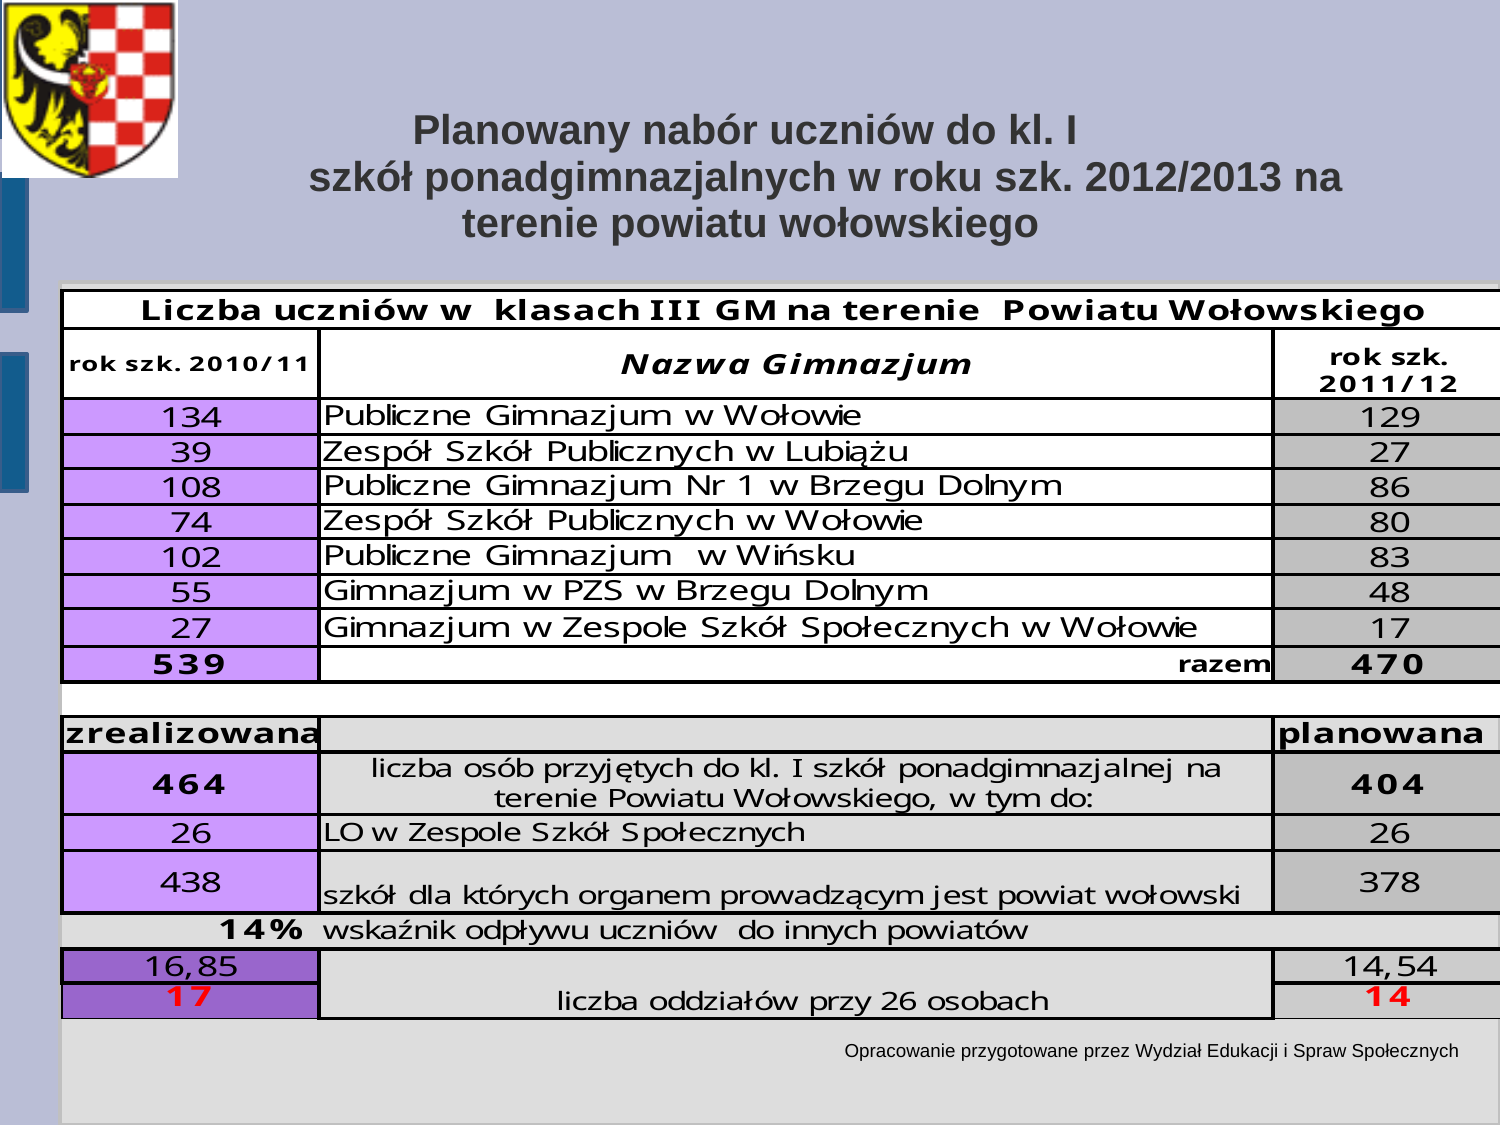

# Planowany nabór uczniów do kl. I szkół ponadgimnazjalnych w roku szk. 2012/2013 na terenie powiatu wołowskiego
Opracowanie przygotowane przez Wydział Edukacji i Spraw Społecznych